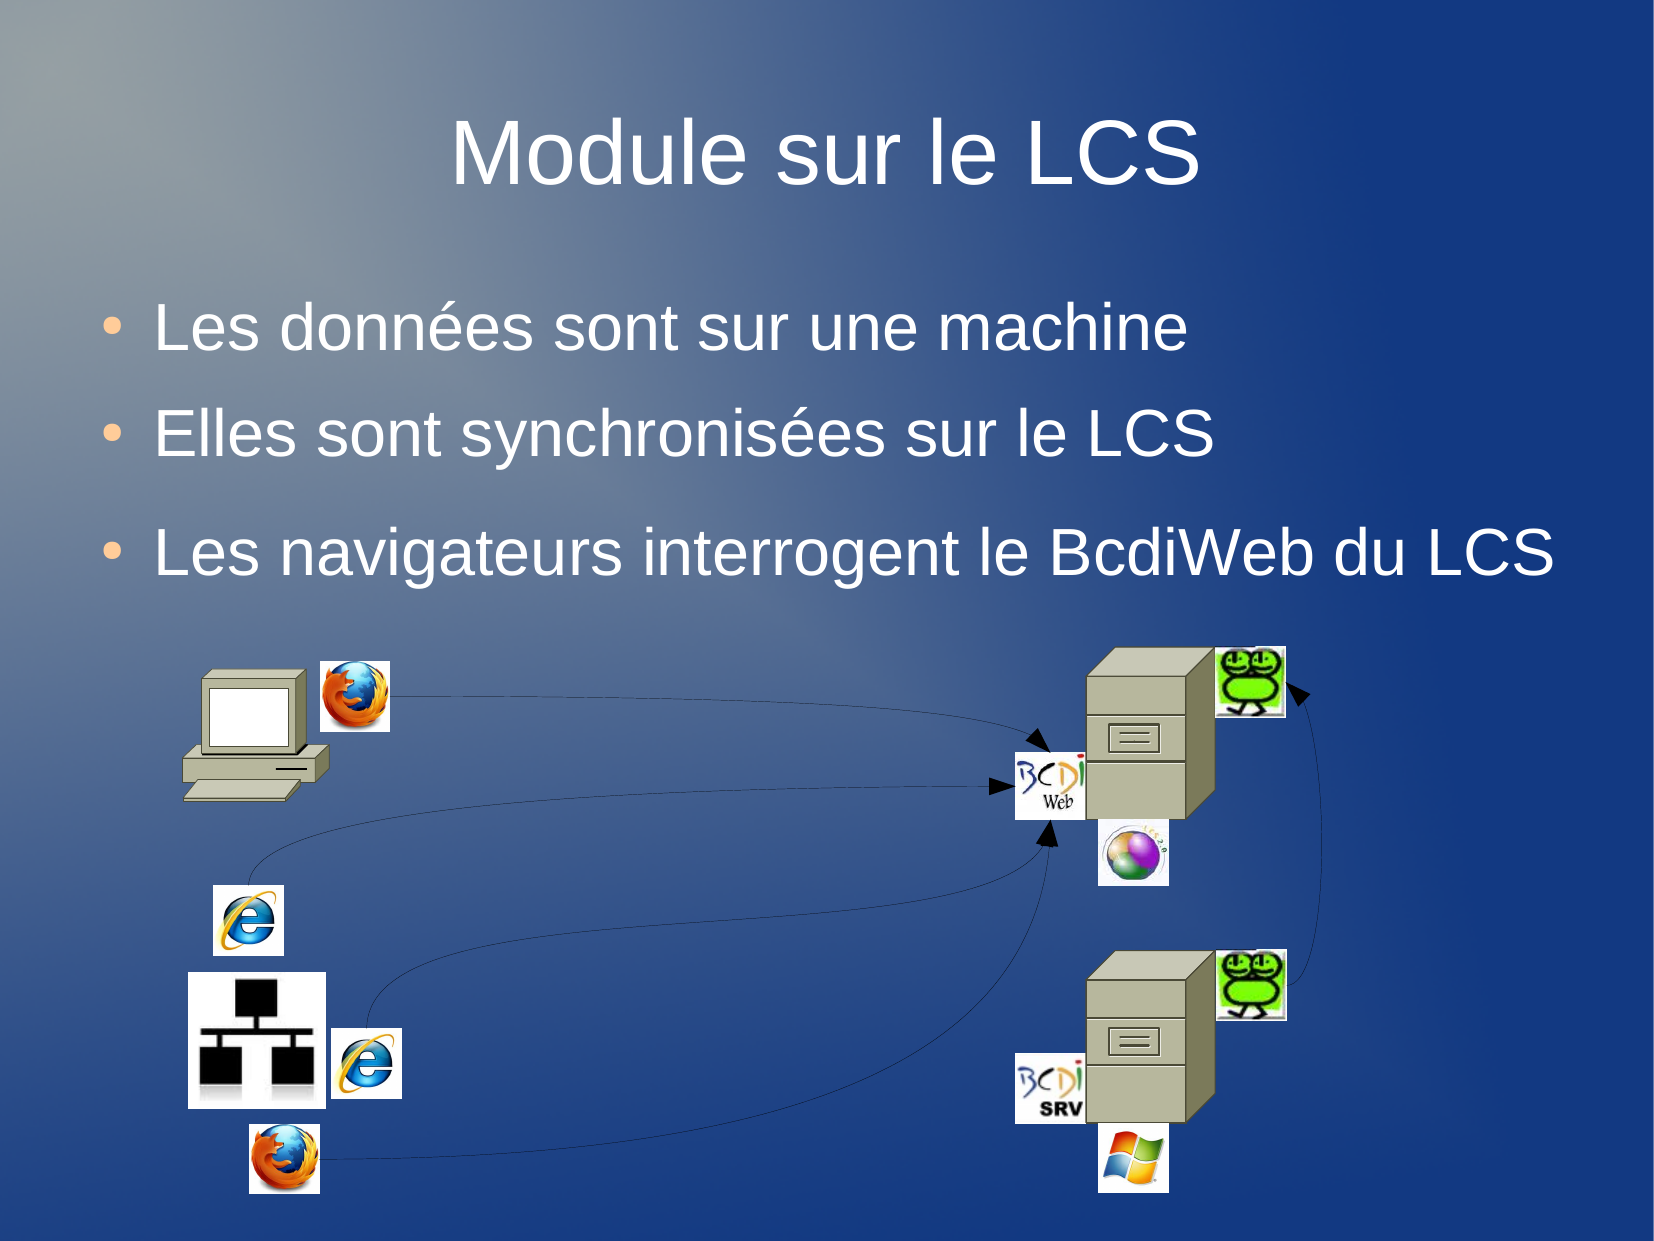

# Module sur le LCS
Les données sont sur une machine
Elles sont synchronisées sur le LCS
Les navigateurs interrogent le BcdiWeb du LCS